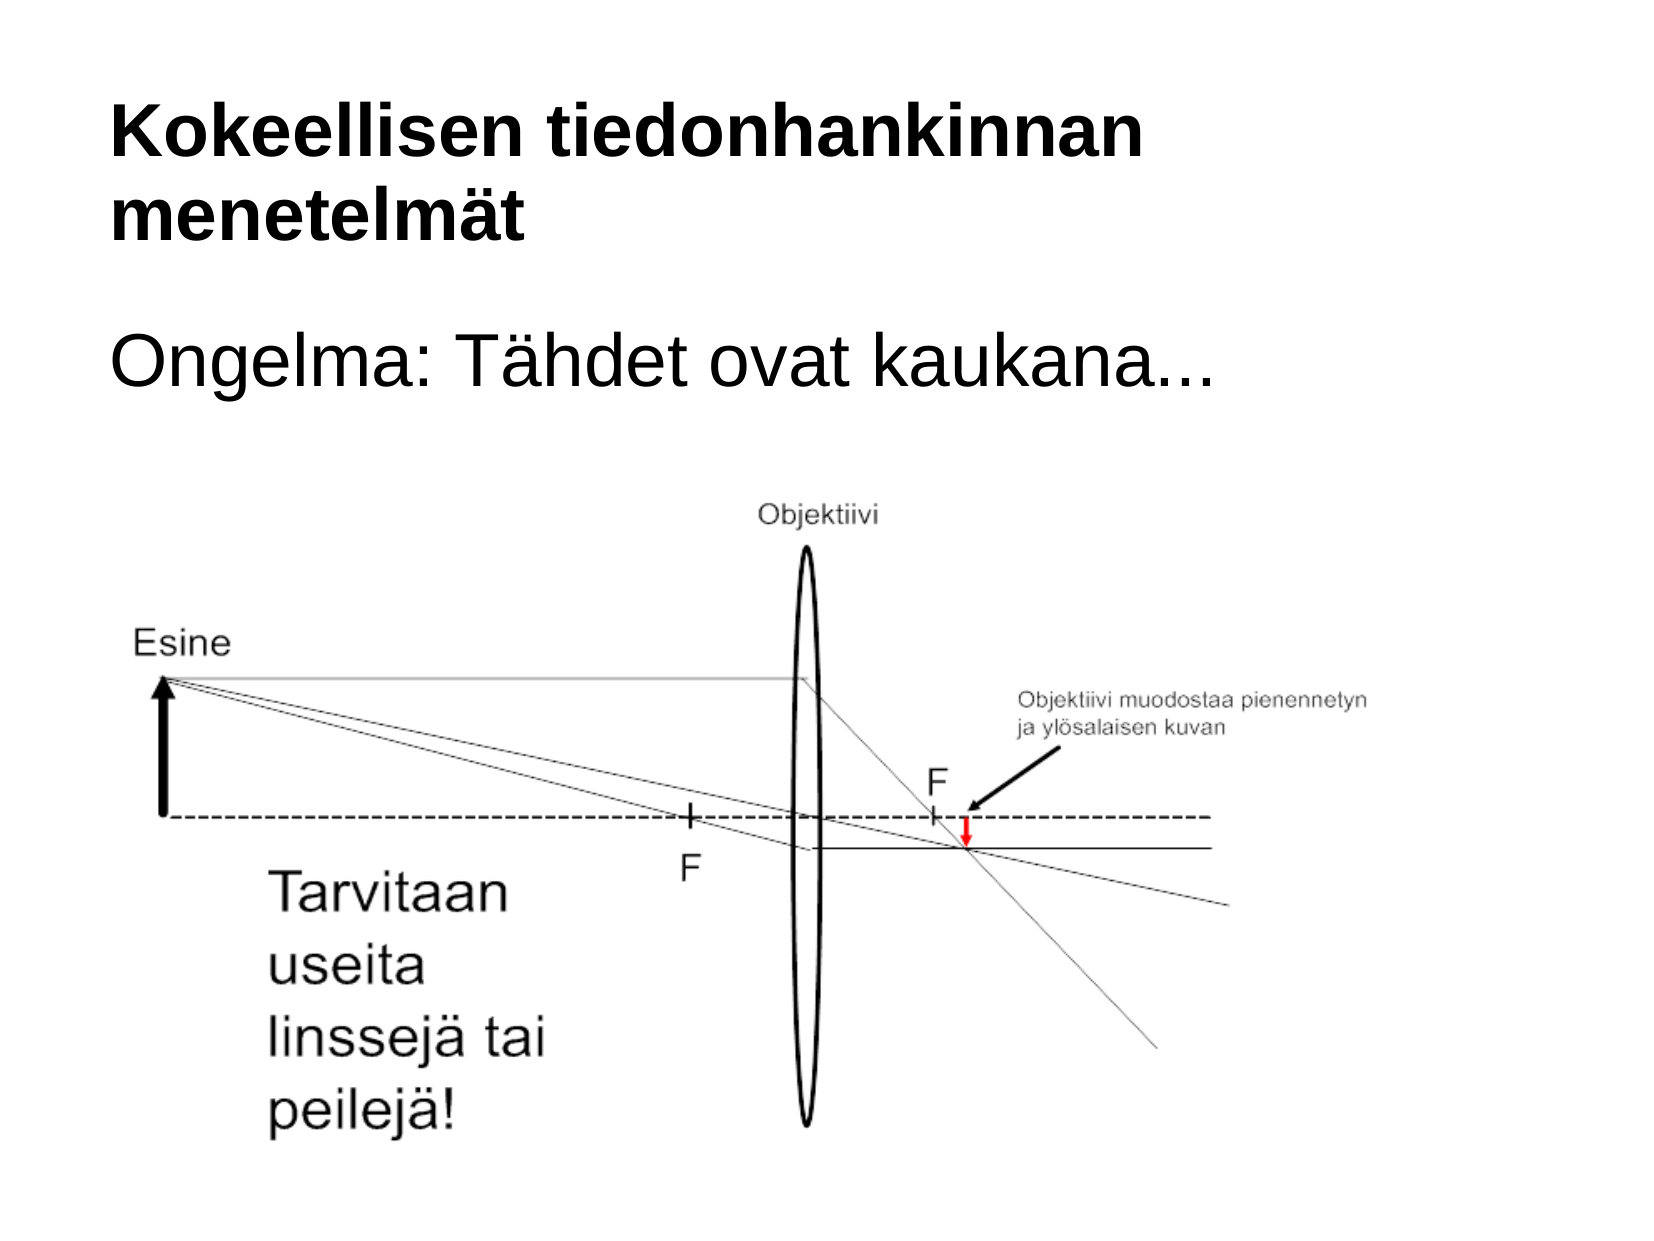

Kokeellisen tiedonhankinnan menetelmät
Ongelma: Tähdet ovat kaukana...